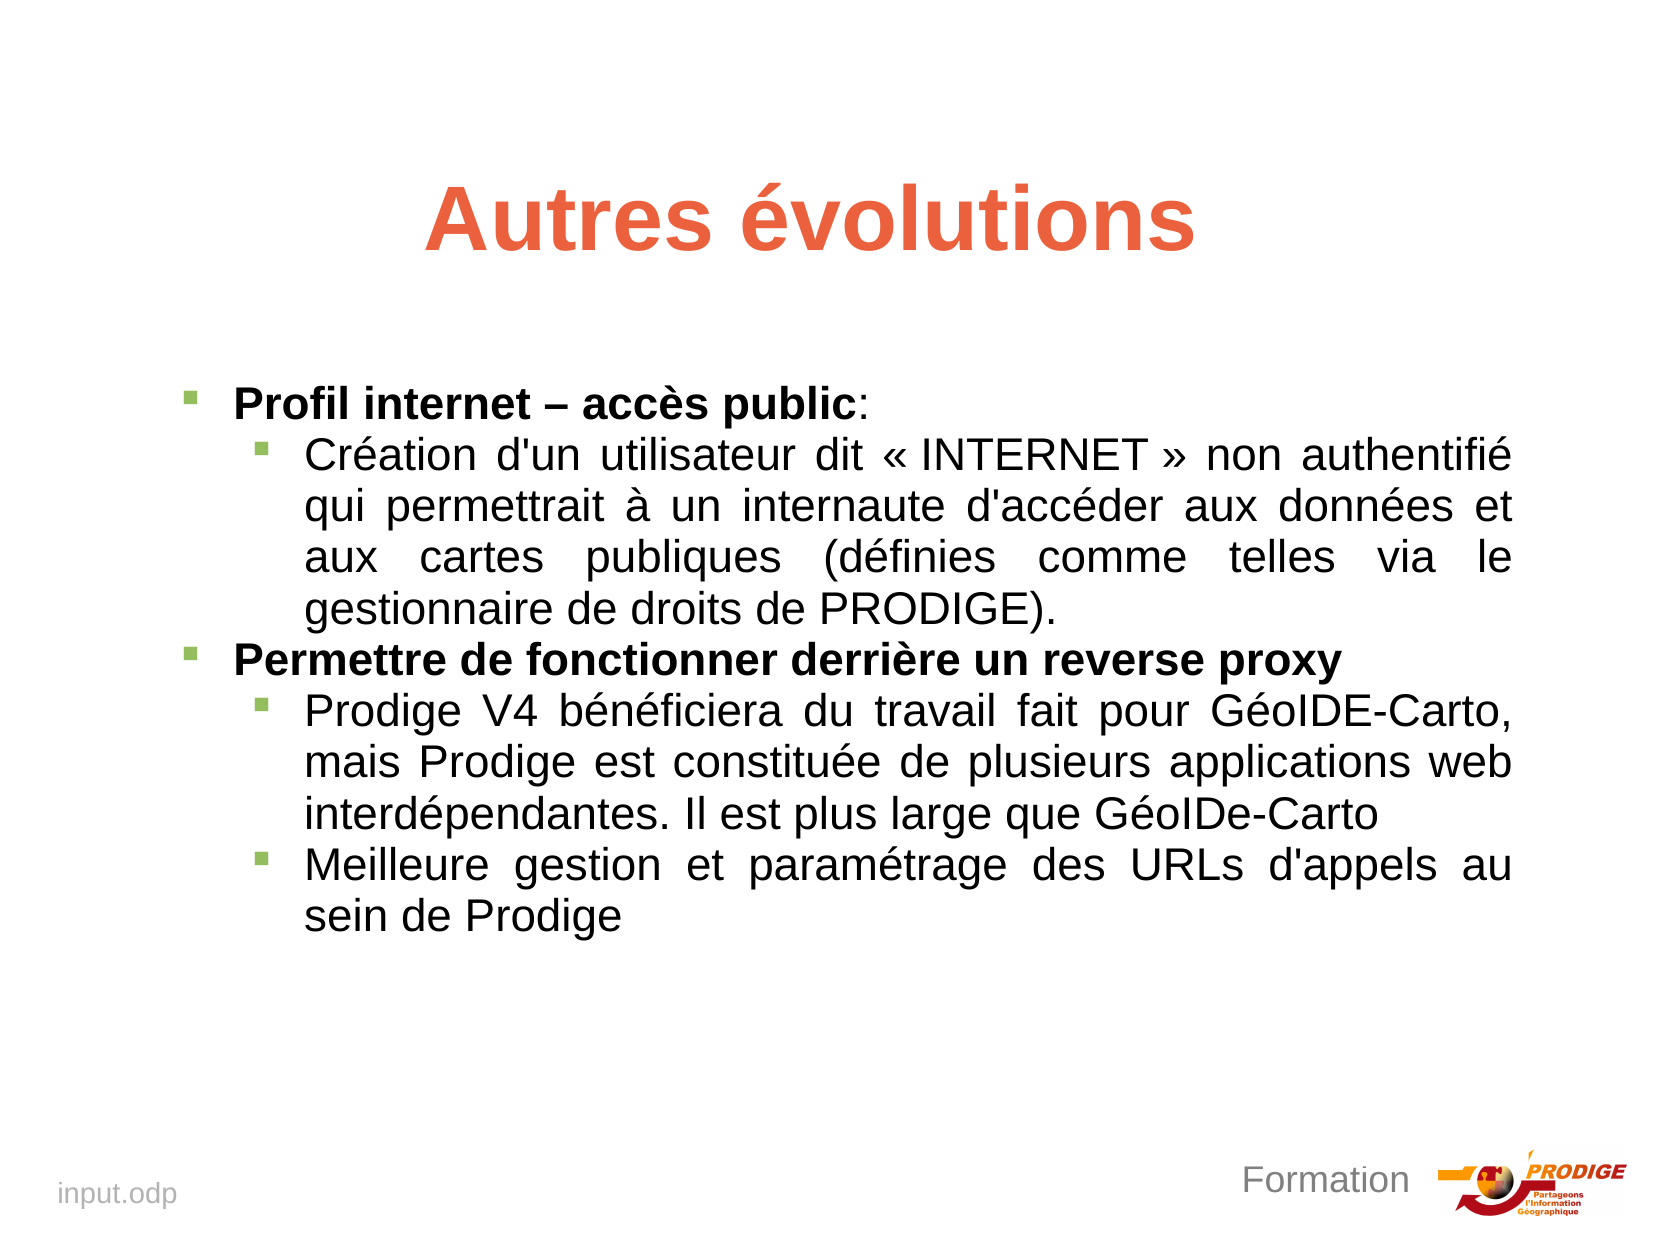

# Autres évolutions
Profil internet – accès public:
Création d'un utilisateur dit « INTERNET » non authentifié qui permettrait à un internaute d'accéder aux données et aux cartes publiques (définies comme telles via le gestionnaire de droits de PRODIGE).
Permettre de fonctionner derrière un reverse proxy
Prodige V4 bénéficiera du travail fait pour GéoIDE-Carto, mais Prodige est constituée de plusieurs applications web interdépendantes. Il est plus large que GéoIDe-Carto
Meilleure gestion et paramétrage des URLs d'appels au sein de Prodige